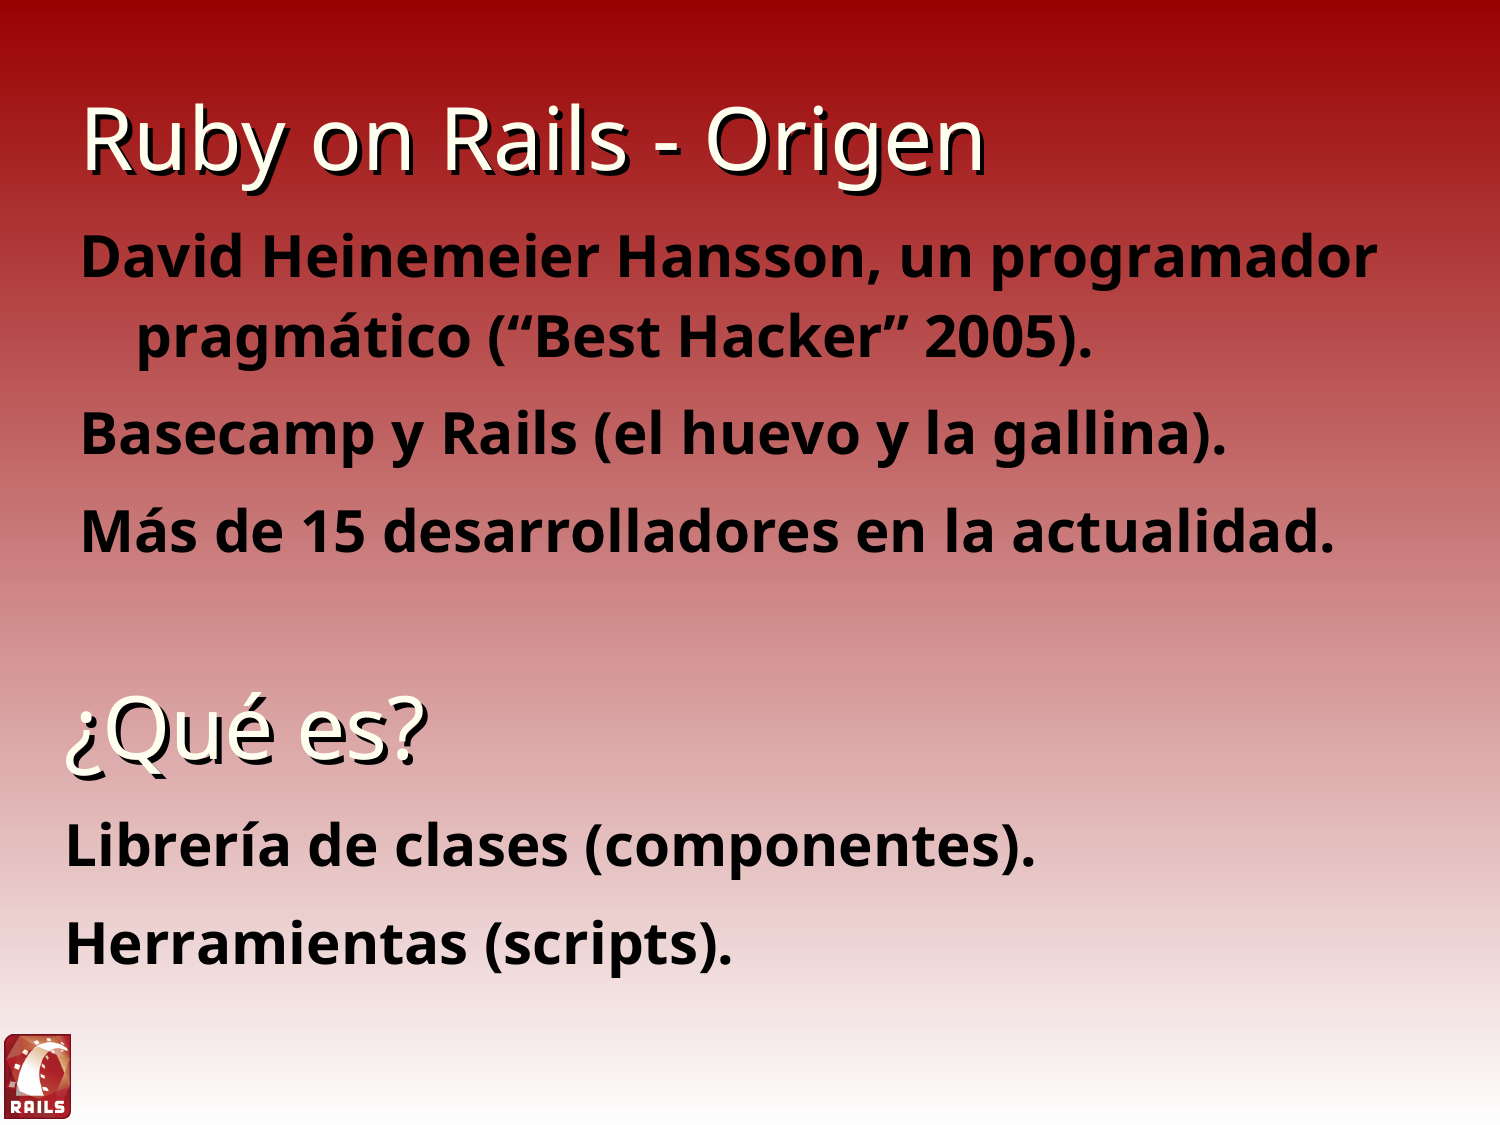

# Ruby on Rails - Origen
David Heinemeier Hansson, un programador pragmático (“Best Hacker” 2005).
Basecamp y Rails (el huevo y la gallina).
Más de 15 desarrolladores en la actualidad.
¿Qué es?
Librería de clases (componentes).
Herramientas (scripts).